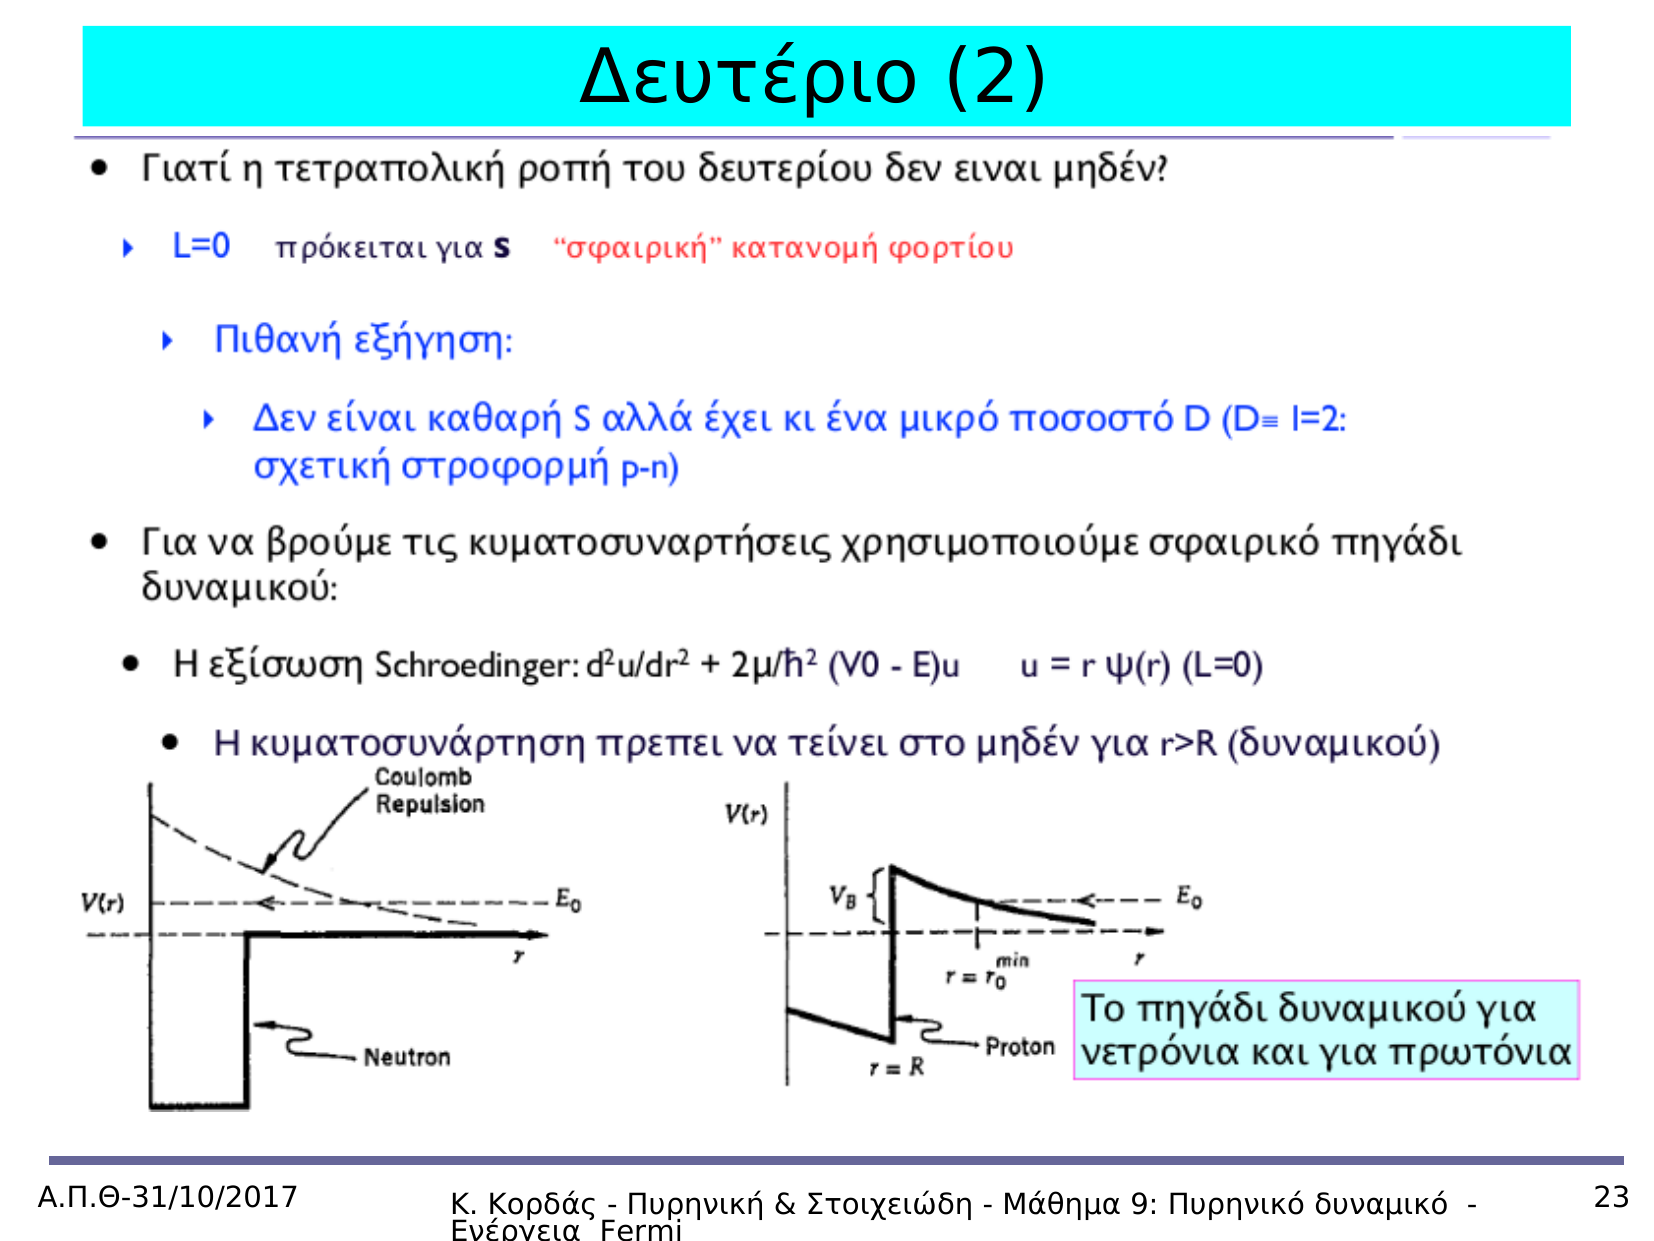

# Δευτέριο (2)
Α.Π.Θ-31/10/2017
23
Κ. Κορδάς - Πυρηνική & Στοιχειώδη - Μάθημα 9: Πυρηνικό δυναμικό - Ενέργεια Fermi